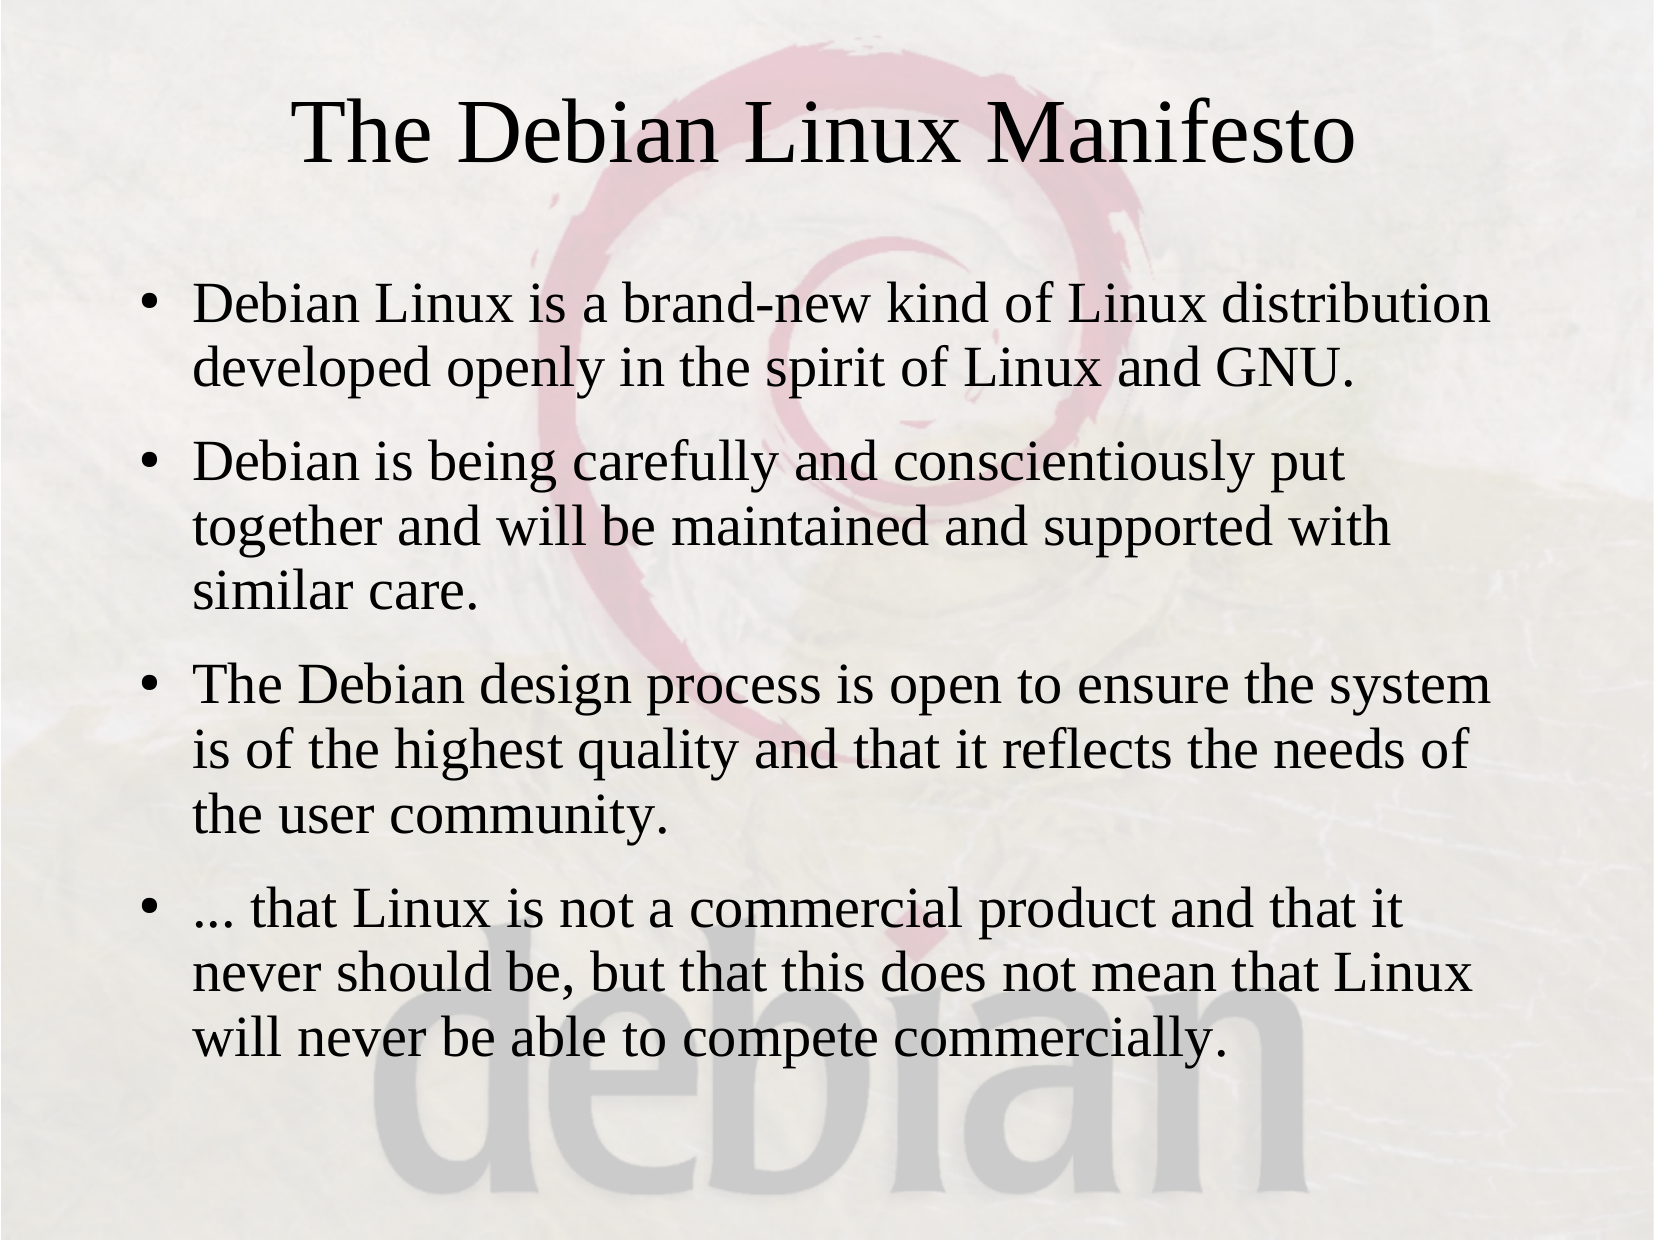

# The Debian Linux Manifesto
Debian Linux is a brand-new kind of Linux distribution developed openly in the spirit of Linux and GNU.
Debian is being carefully and conscientiously put together and will be maintained and supported with similar care.
The Debian design process is open to ensure the system is of the highest quality and that it reflects the needs of the user community.
... that Linux is not a commercial product and that it never should be, but that this does not mean that Linux will never be able to compete commercially.